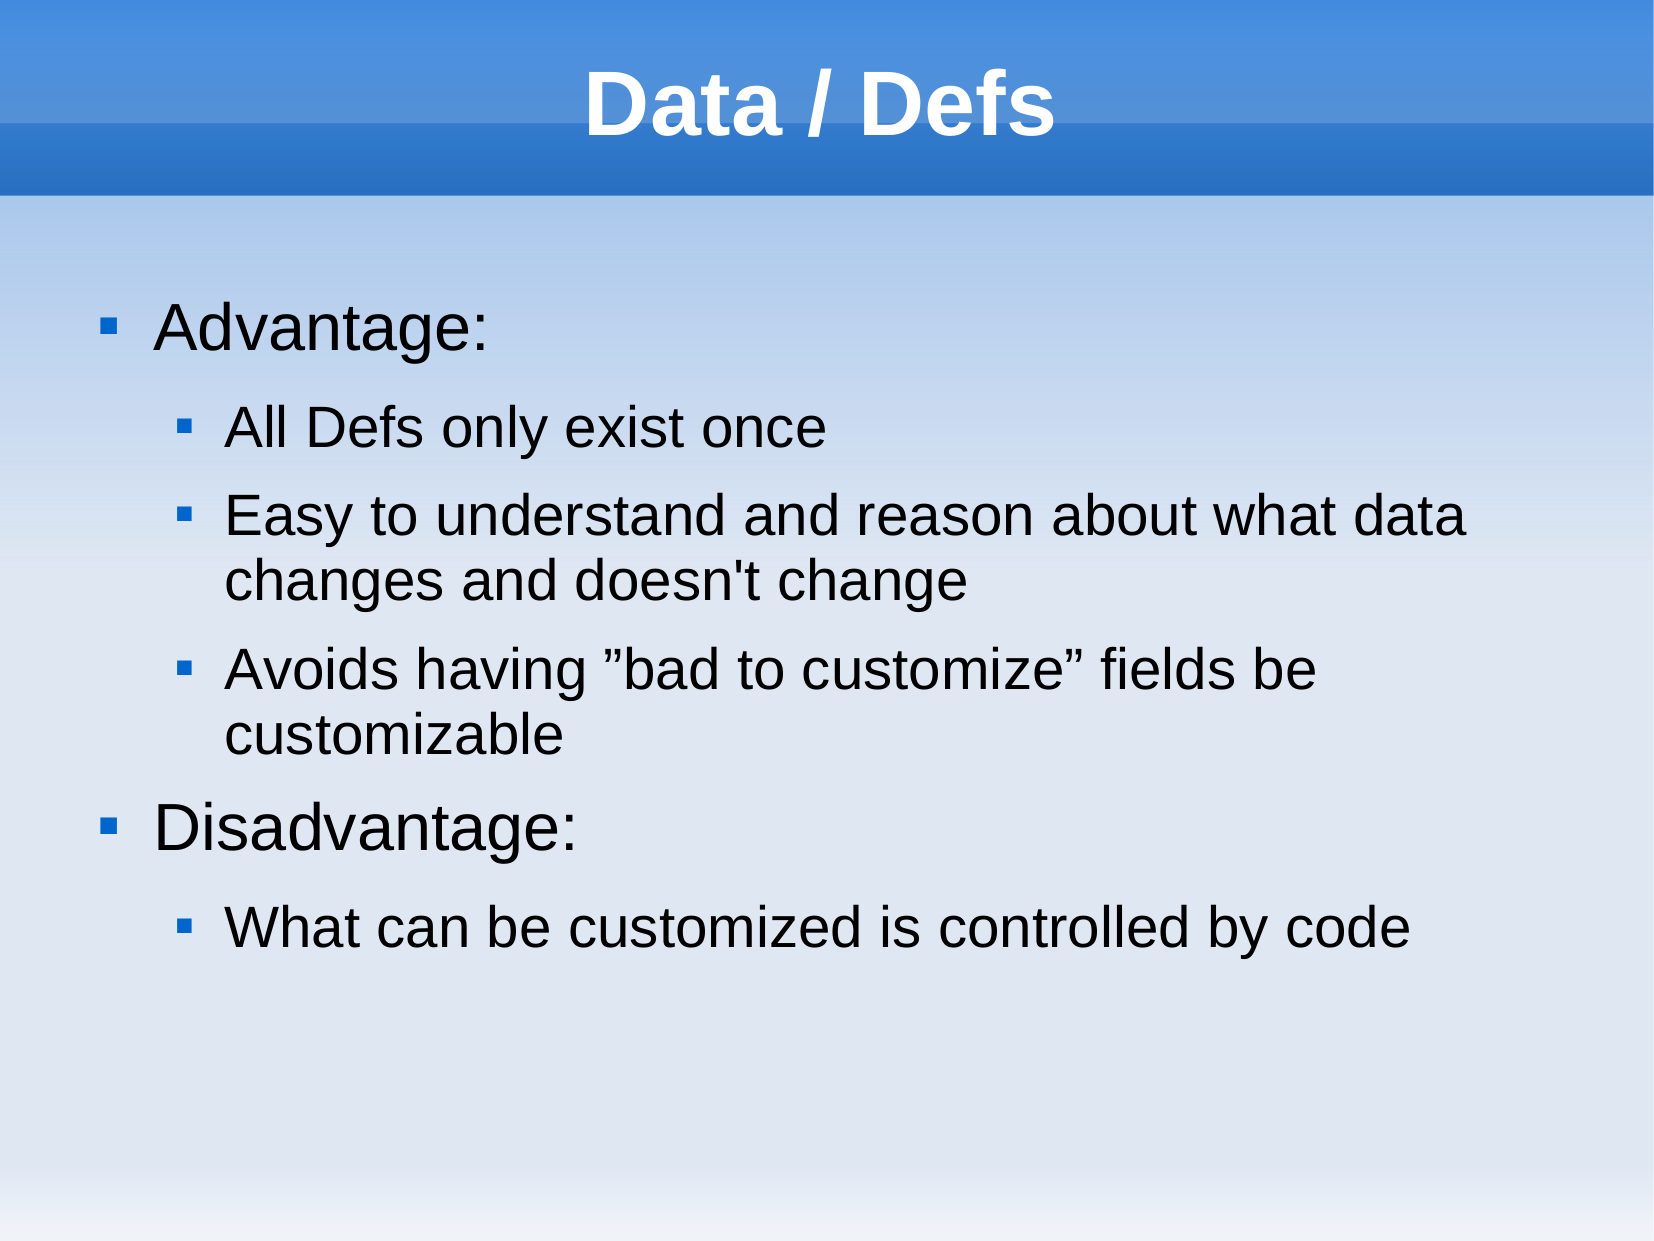

# Data / Defs
Advantage:
All Defs only exist once
Easy to understand and reason about what data changes and doesn't change
Avoids having ”bad to customize” fields be customizable
Disadvantage:
What can be customized is controlled by code